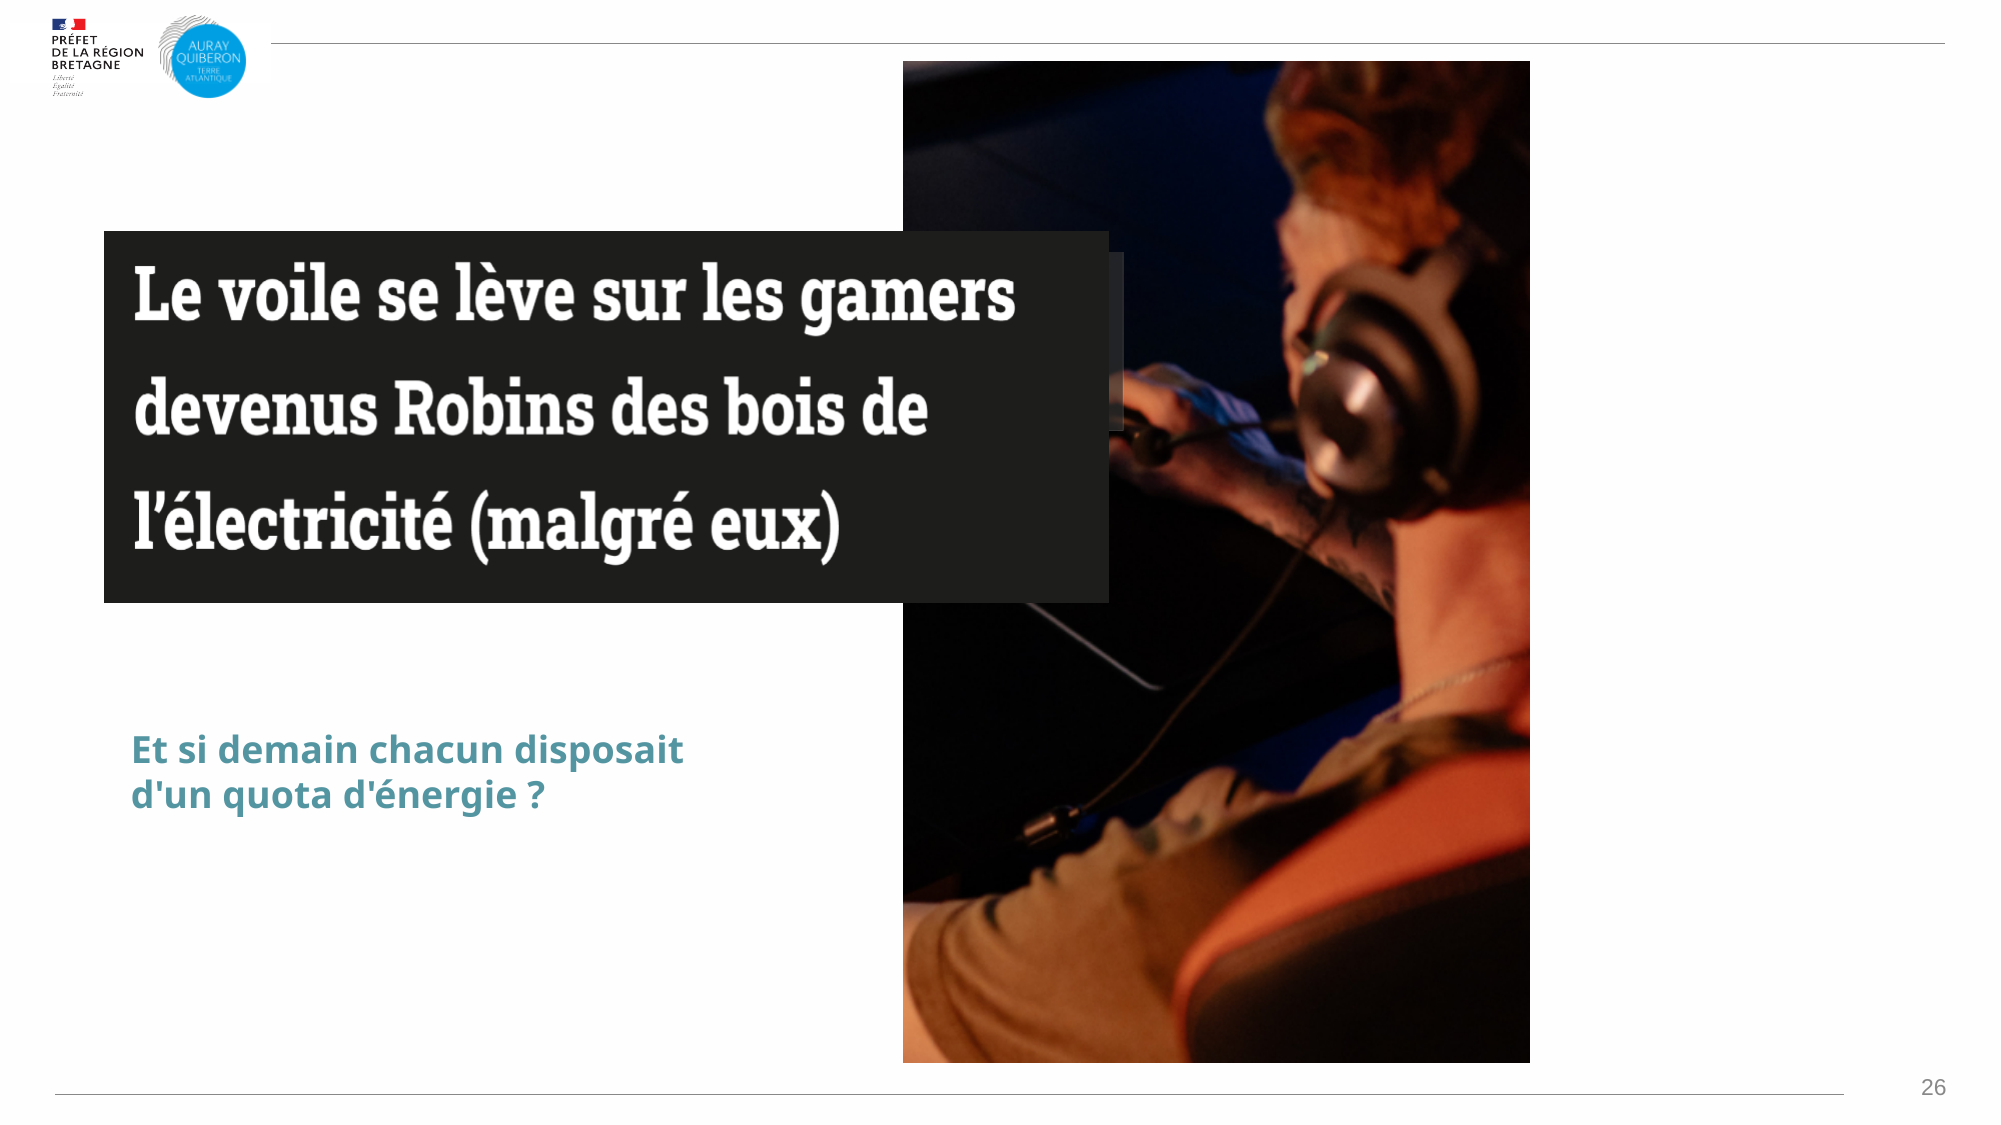

Et si demain chacun disposait d'un quota d'énergie ?